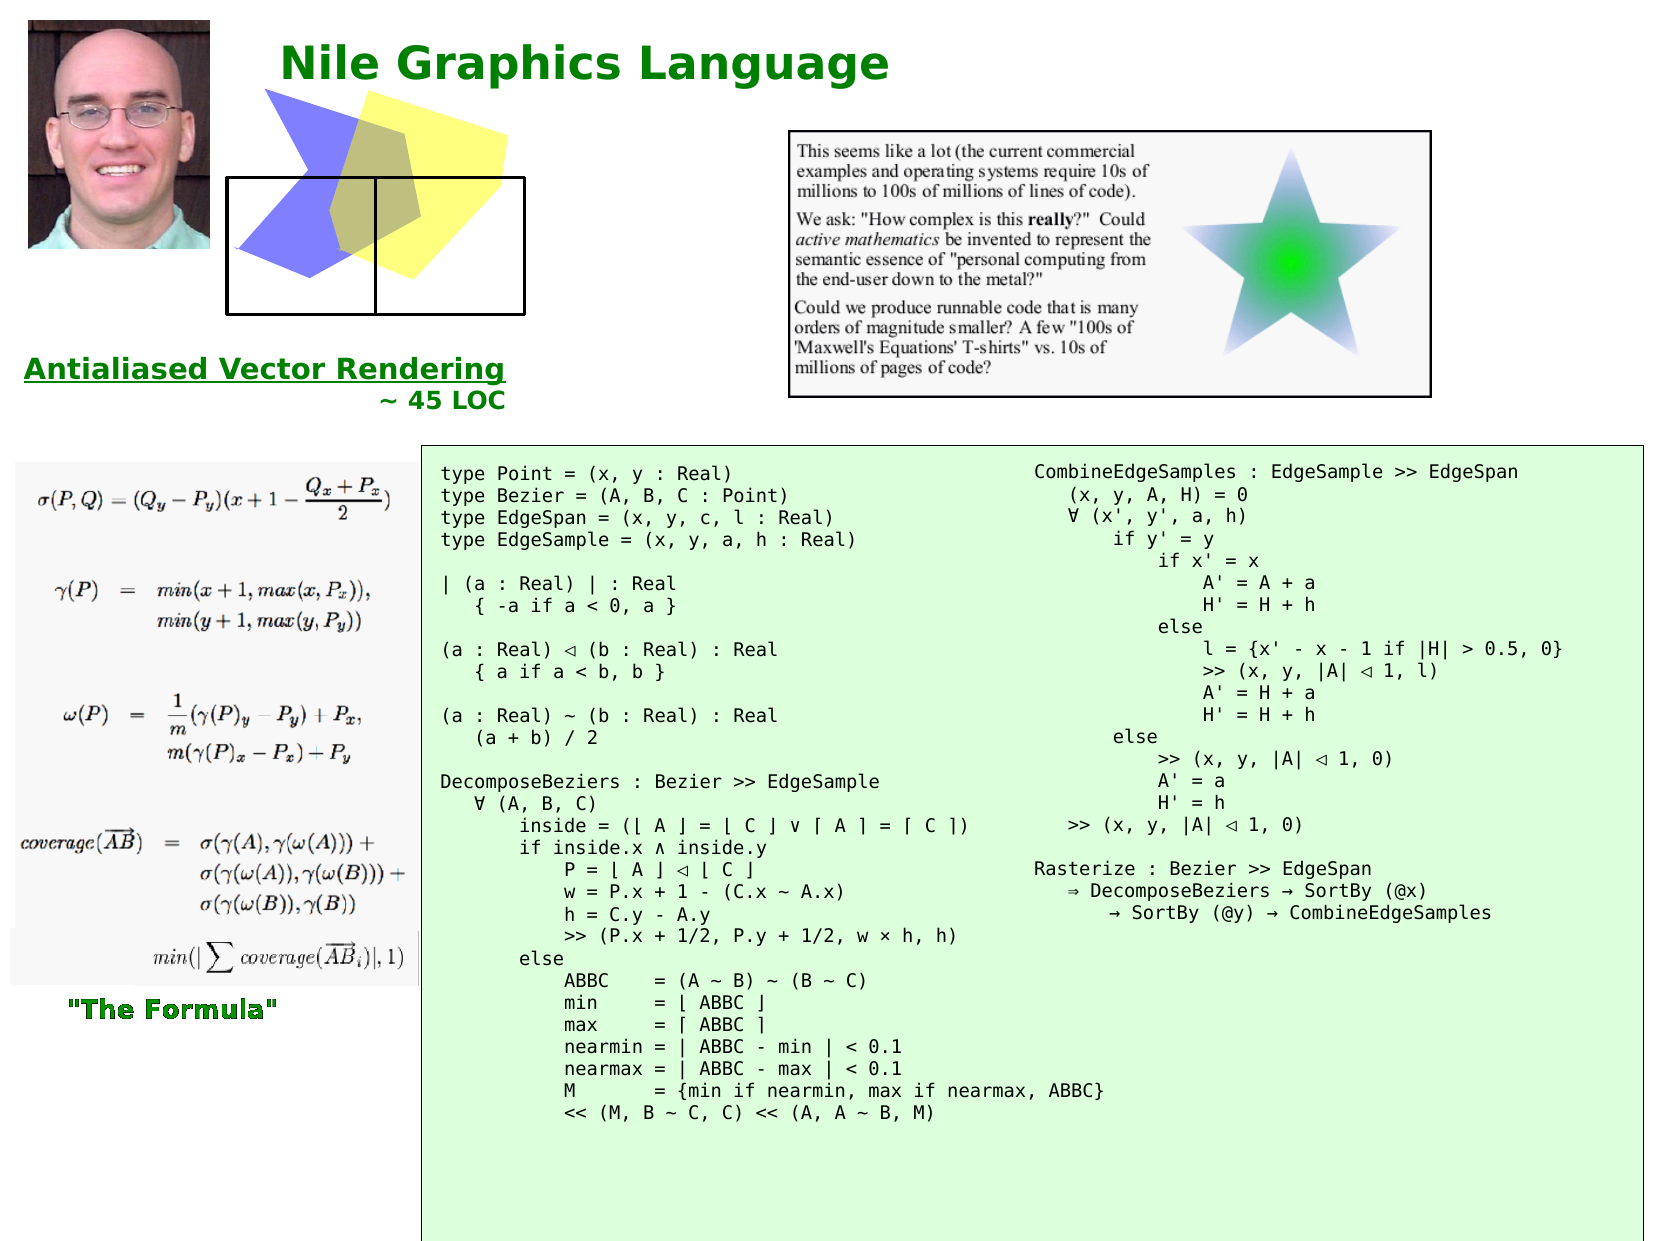

Nile Graphics Language
Antialiased Vector Rendering
 ~ 45 LOC
CombineEdgeSamples : EdgeSample >> EdgeSpan
 (x, y, A, H) = 0
 ∀ (x', y', a, h)
 if y' = y
 if x' = x
 A' = A + a
 H' = H + h
 else
 l = {x' - x - 1 if |H| > 0.5, 0}
 >> (x, y, |A| ◁ 1, l)
 A' = H + a
 H' = H + h
 else
 >> (x, y, |A| ◁ 1, 0)
 A' = a
 H' = h
 >> (x, y, |A| ◁ 1, 0)
Rasterize : Bezier >> EdgeSpan
 ⇒ DecomposeBeziers → SortBy (@x)
	→ SortBy (@y) → CombineEdgeSamples
type Point = (x, y : Real)
type Bezier = (A, B, C : Point)
type EdgeSpan = (x, y, c, l : Real)
type EdgeSample = (x, y, a, h : Real)
| (a : Real) | : Real
 { -a if a < 0, a }
(a : Real) ◁ (b : Real) : Real
 { a if a < b, b }
(a : Real) ~ (b : Real) : Real
 (a + b) / 2
DecomposeBeziers : Bezier >> EdgeSample
 ∀ (A, B, C)
 inside = (⌊ A ⌋ = ⌊ C ⌋ ∨ ⌈ A ⌉ = ⌈ C ⌉)
 if inside.x ∧ inside.y
 P = ⌊ A ⌋ ◁ ⌊ C ⌋
 w = P.x + 1 - (C.x ~ A.x)
 h = C.y - A.y
 >> (P.x + 1/2, P.y + 1/2, w × h, h)
 else
 ABBC = (A ~ B) ~ (B ~ C)
 min = ⌊ ABBC ⌋
 max = ⌈ ABBC ⌉
 nearmin = | ABBC - min | < 0.1
 nearmax = | ABBC - max | < 0.1
 M = {min if nearmin, max if nearmax, ABBC}
 << (M, B ~ C, C) << (A, A ~ B, M)